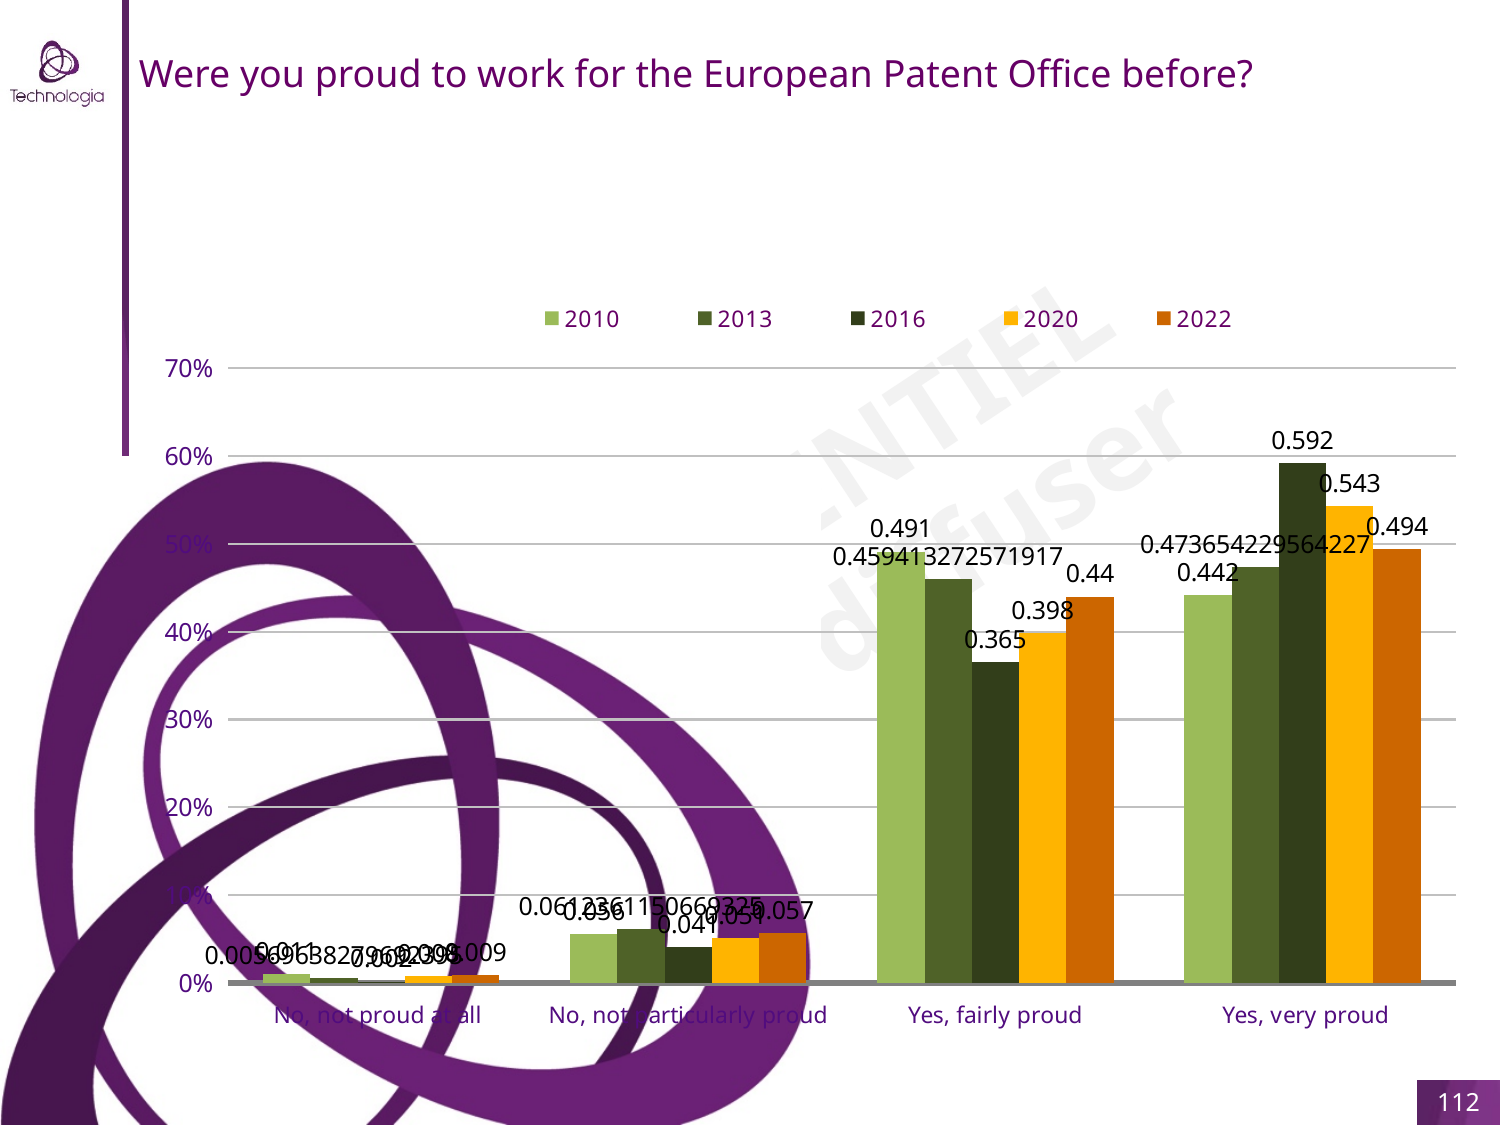

# Were you proud to work for the European Patent Office before?
### Chart
| Category | 2010 | 2013 | 2016 | 2020 | 2022 |
|---|---|---|---|---|---|
| No, not proud at all | 0.011 | 0.00569638279692395 | 0.002 | 0.008 | 0.009 |
| No, not particularly proud | 0.056 | 0.0612361150669325 | 0.041 | 0.051 | 0.057 |
| Yes, fairly proud | 0.491 | 0.459413272571917 | 0.365 | 0.398 | 0.44 |
| Yes, very proud | 0.442 | 0.473654229564227 | 0.592 | 0.543 | 0.494 |